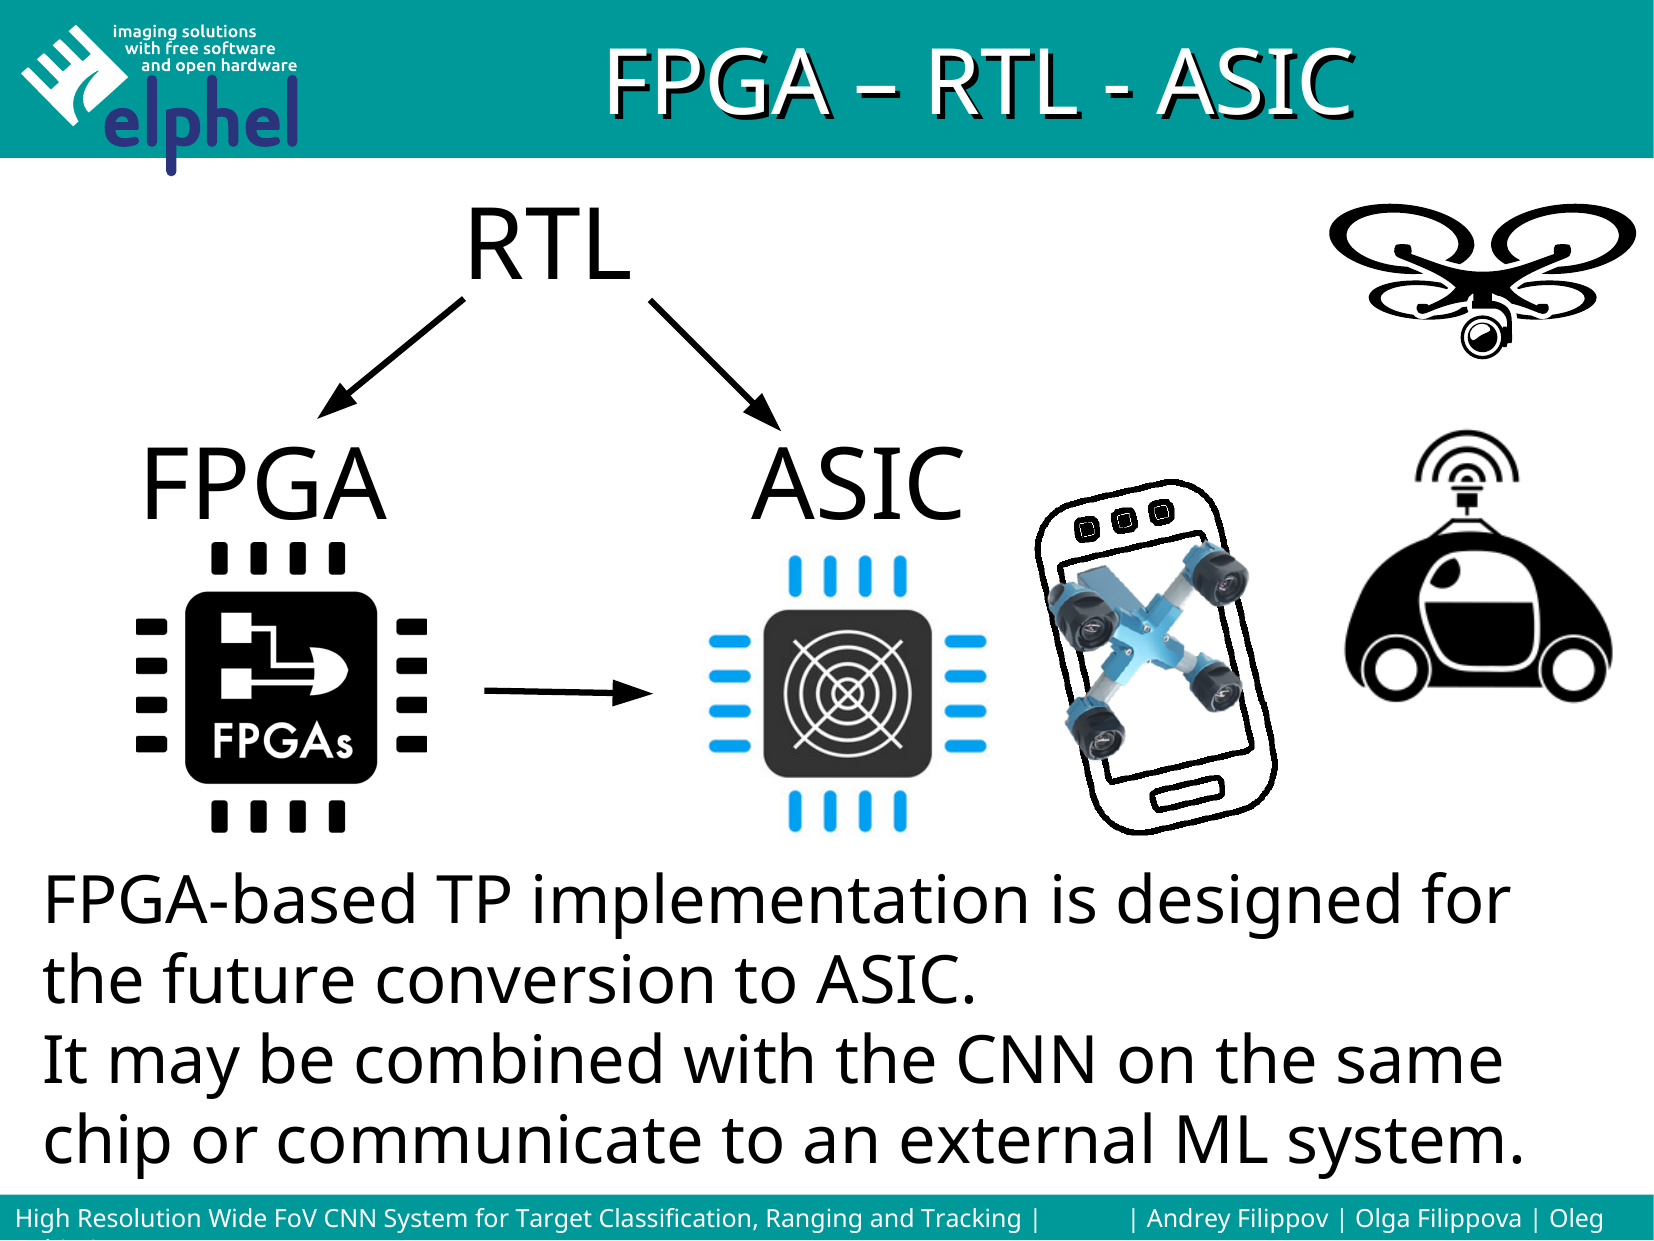

# FPGA – RTL - ASIC
 RTL
FPGA ASIC
FPGA-based TP implementation is designed for the future conversion to ASIC.
It may be combined with the CNN on the same chip or communicate to an external ML system.